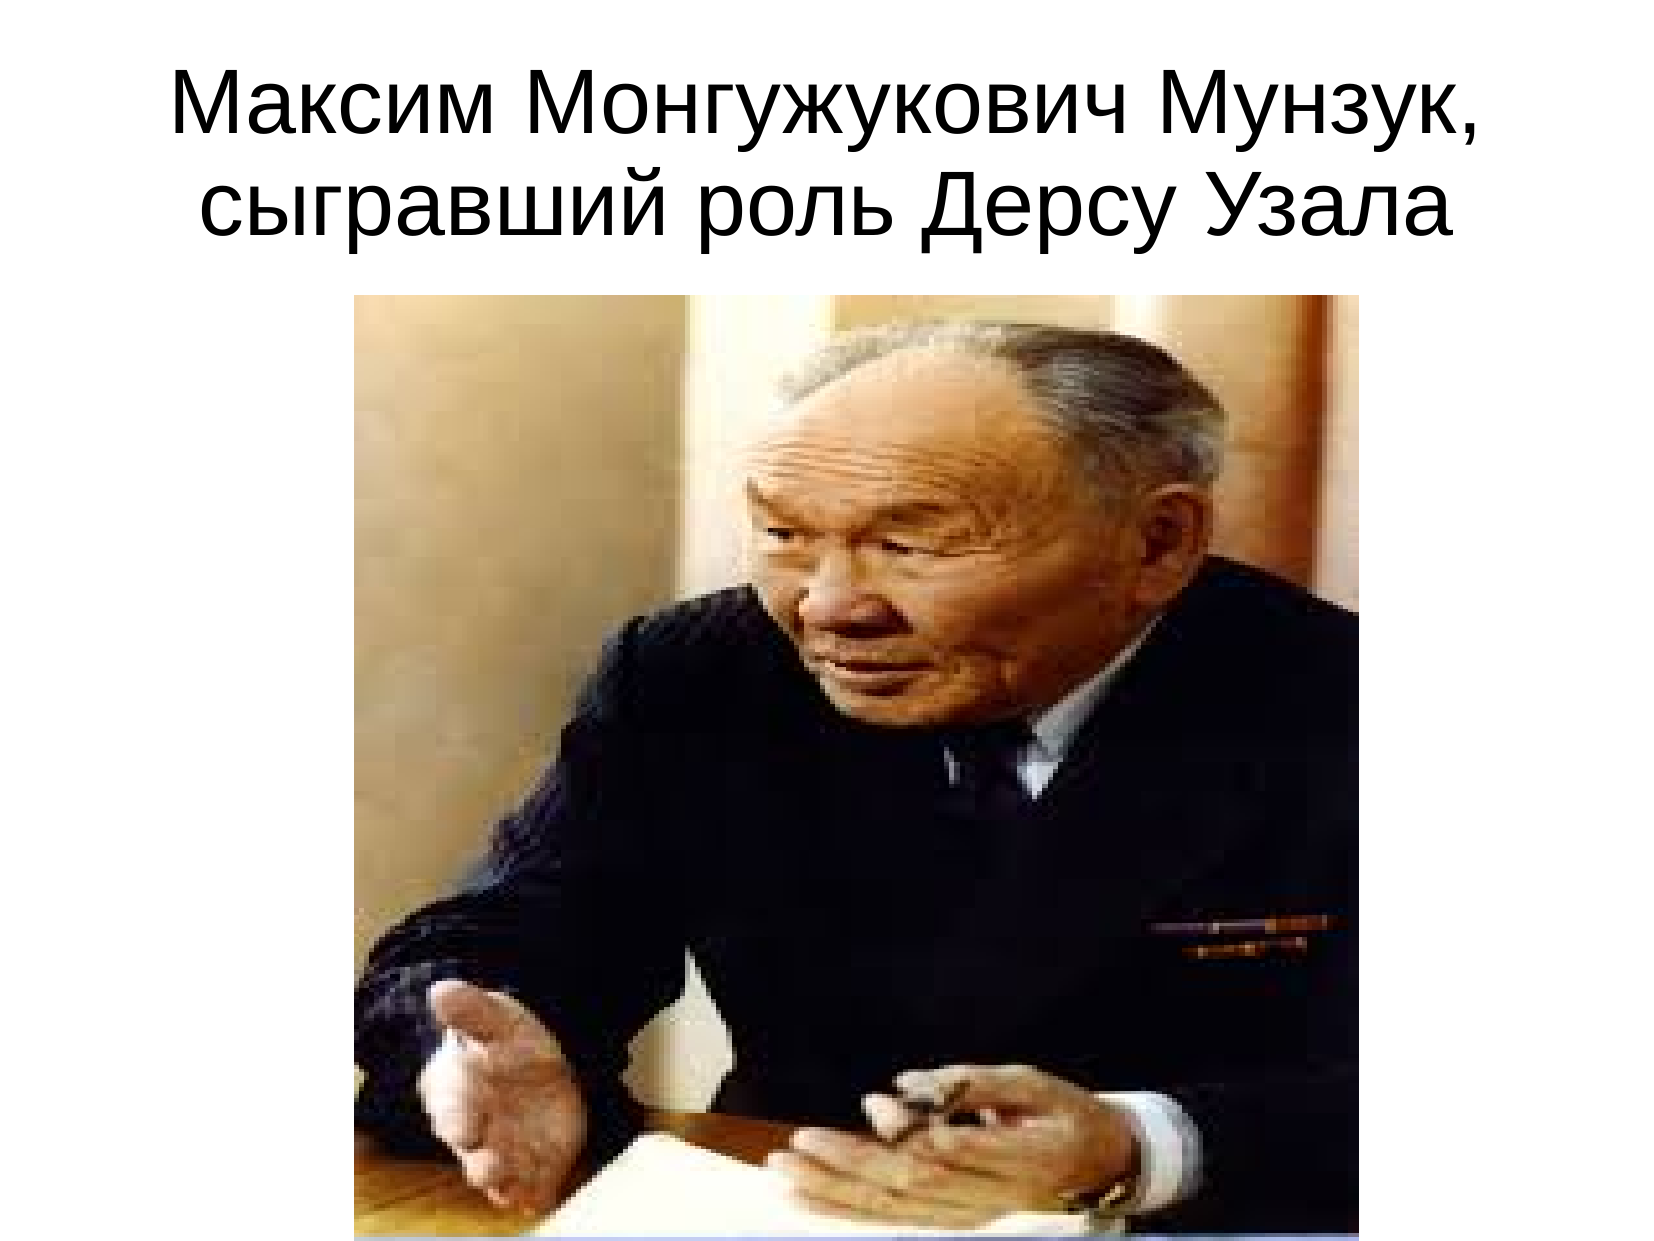

# Максим Монгужукович Мунзук, сыгравший роль Дерсу Узала